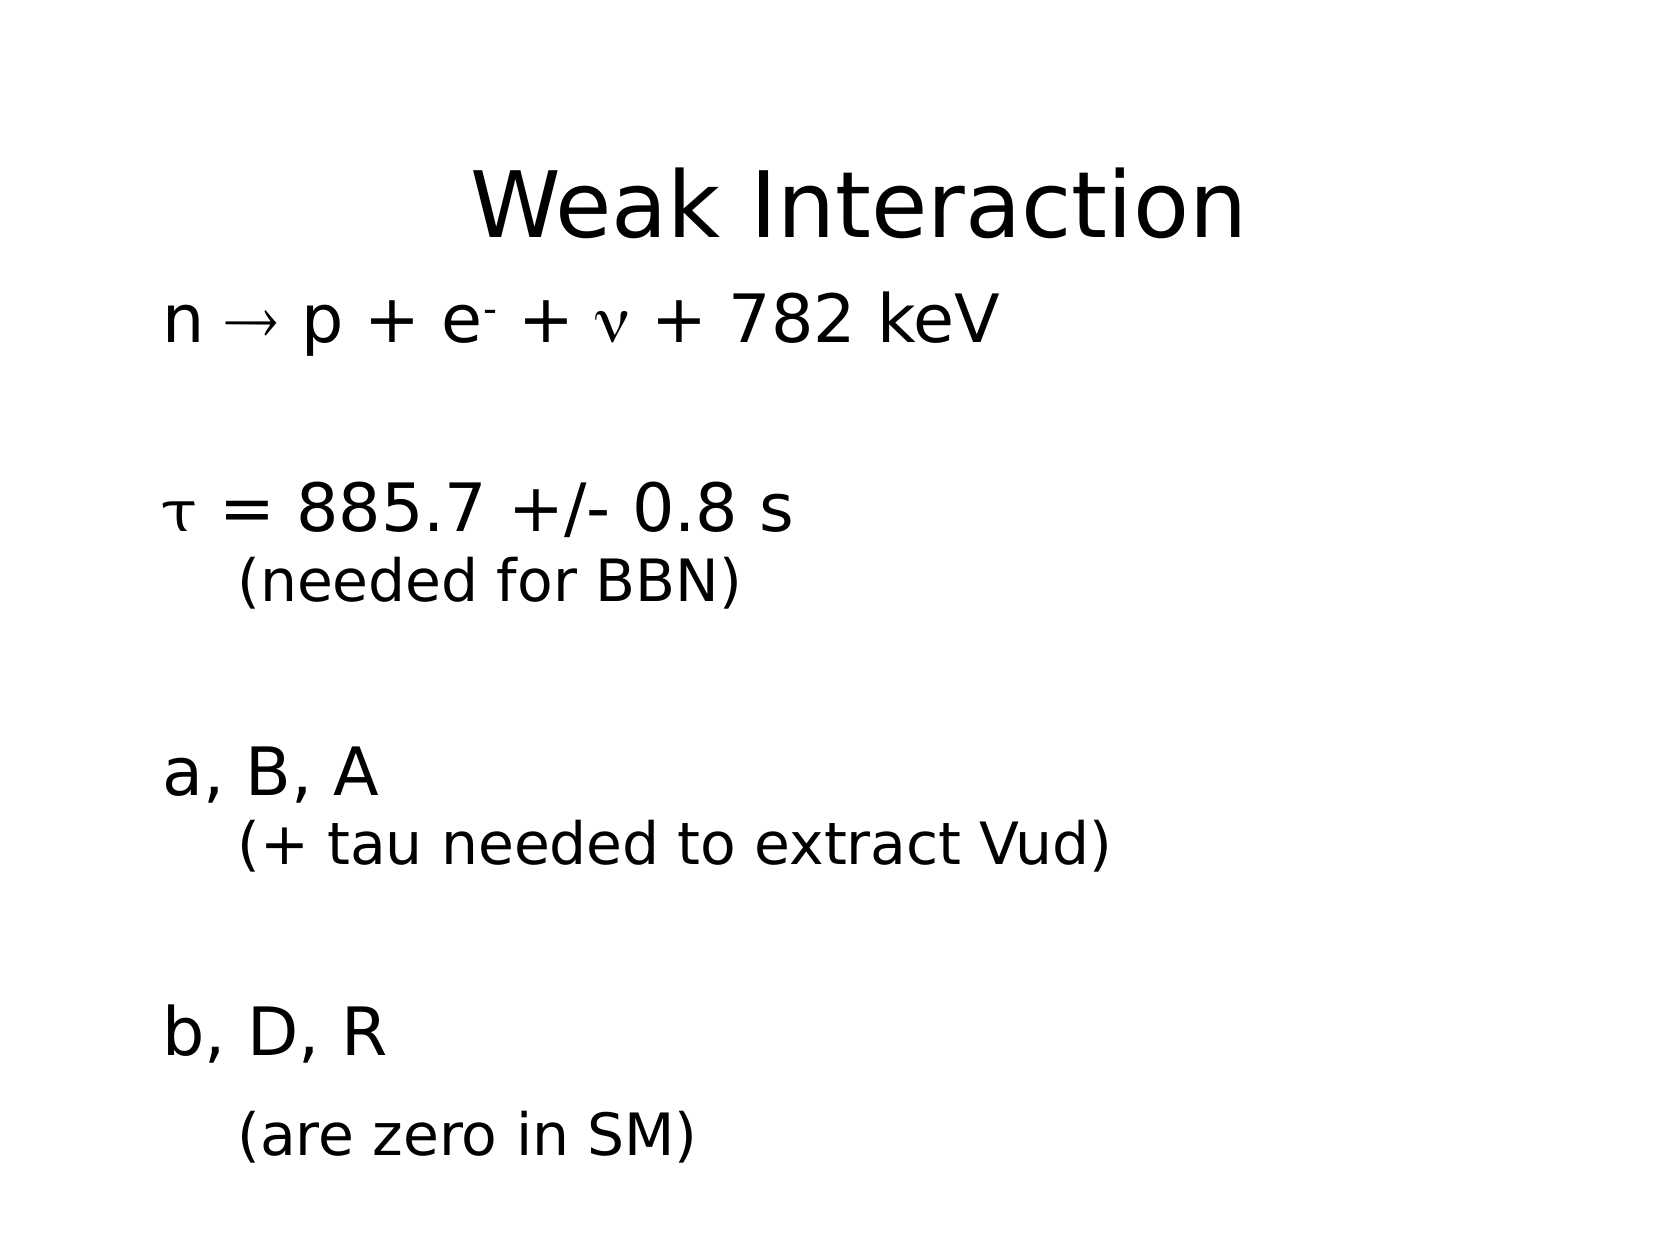

# Weak Interaction
n  p + e- +  + 782 keV
 = 885.7 +/- 0.8 s
(needed for BBN)
a, B, A
(+ tau needed to extract Vud)
b, D, R
(are zero in SM)